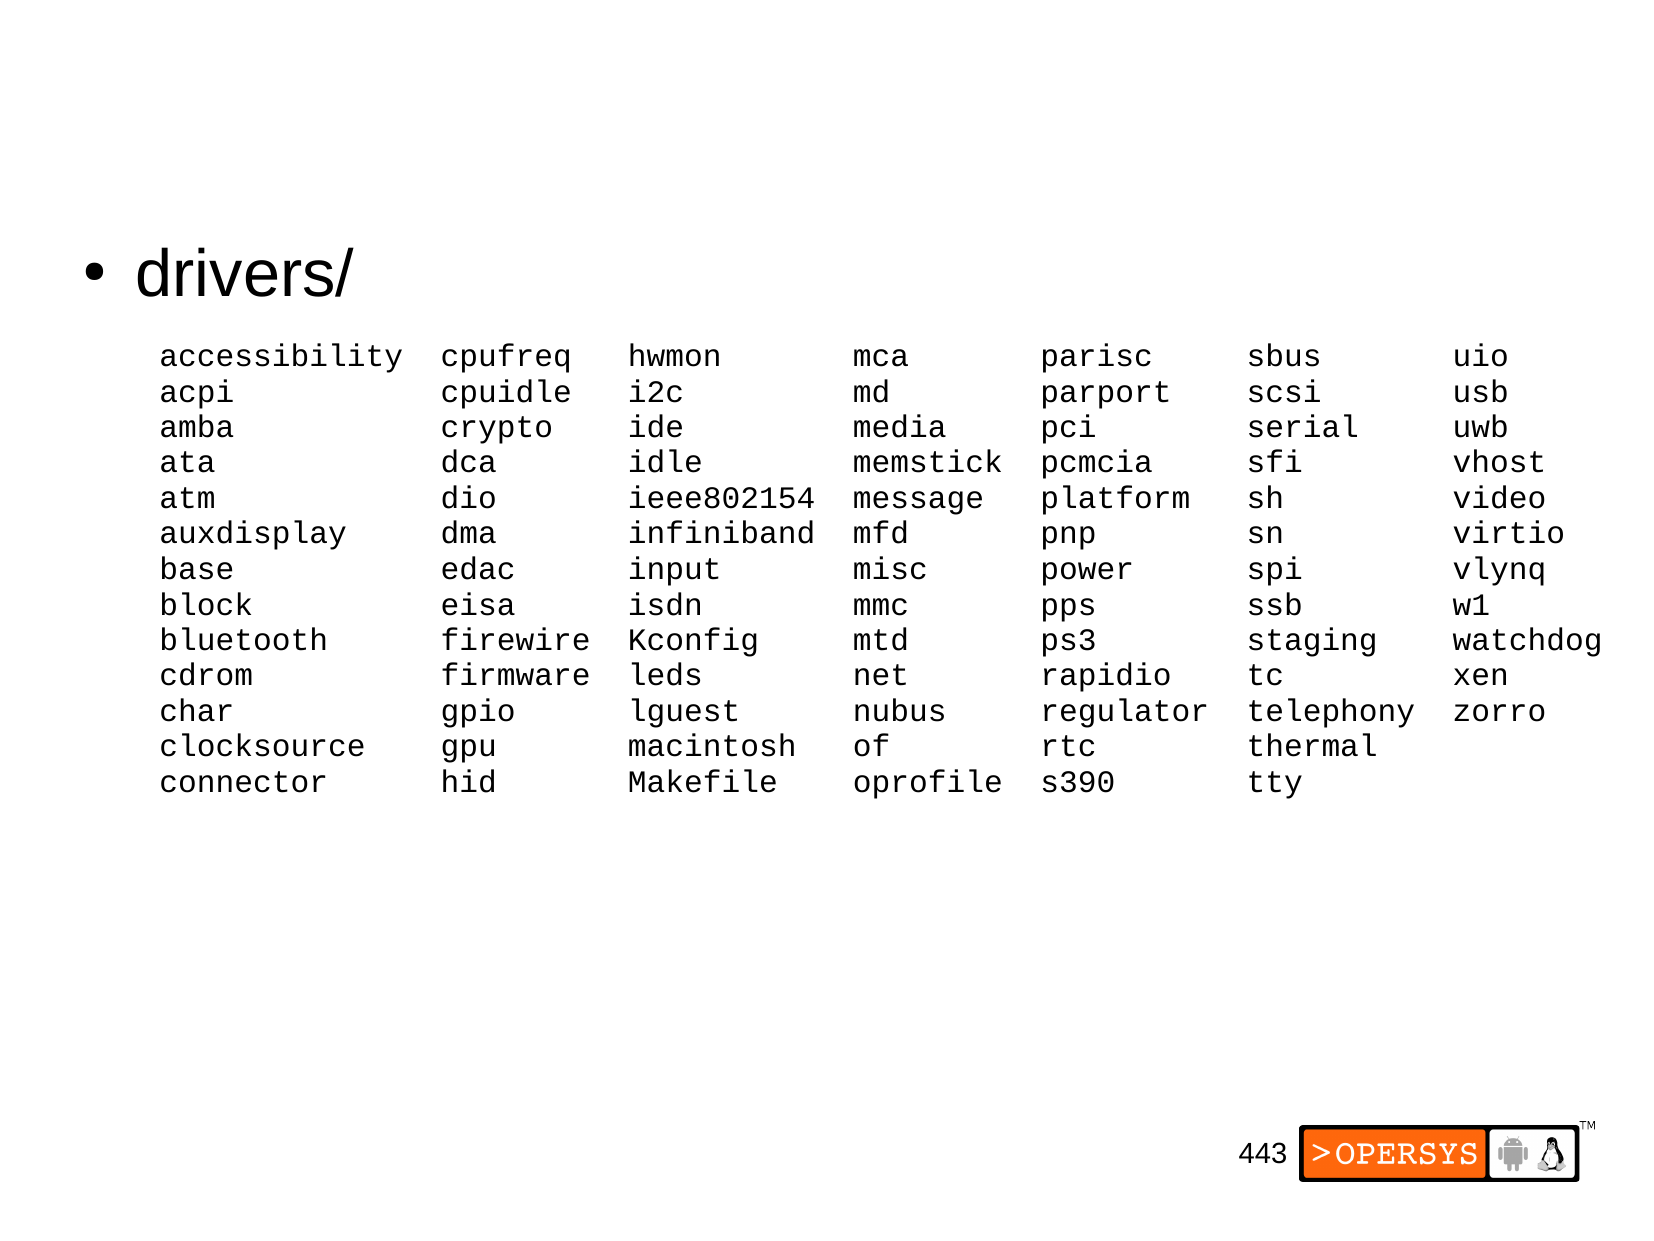

# drivers/
accessibility cpufreq hwmon mca parisc sbus uio
acpi cpuidle i2c md parport scsi usb
amba crypto ide media pci serial uwb
ata dca idle memstick pcmcia sfi vhost
atm dio ieee802154 message platform sh video
auxdisplay dma infiniband mfd pnp sn virtio
base edac input misc power spi vlynq
block eisa isdn mmc pps ssb w1
bluetooth firewire Kconfig mtd ps3 staging watchdog
cdrom firmware leds net rapidio tc xen
char gpio lguest nubus regulator telephony zorro
clocksource gpu macintosh of rtc thermal
connector hid Makefile oprofile s390 tty